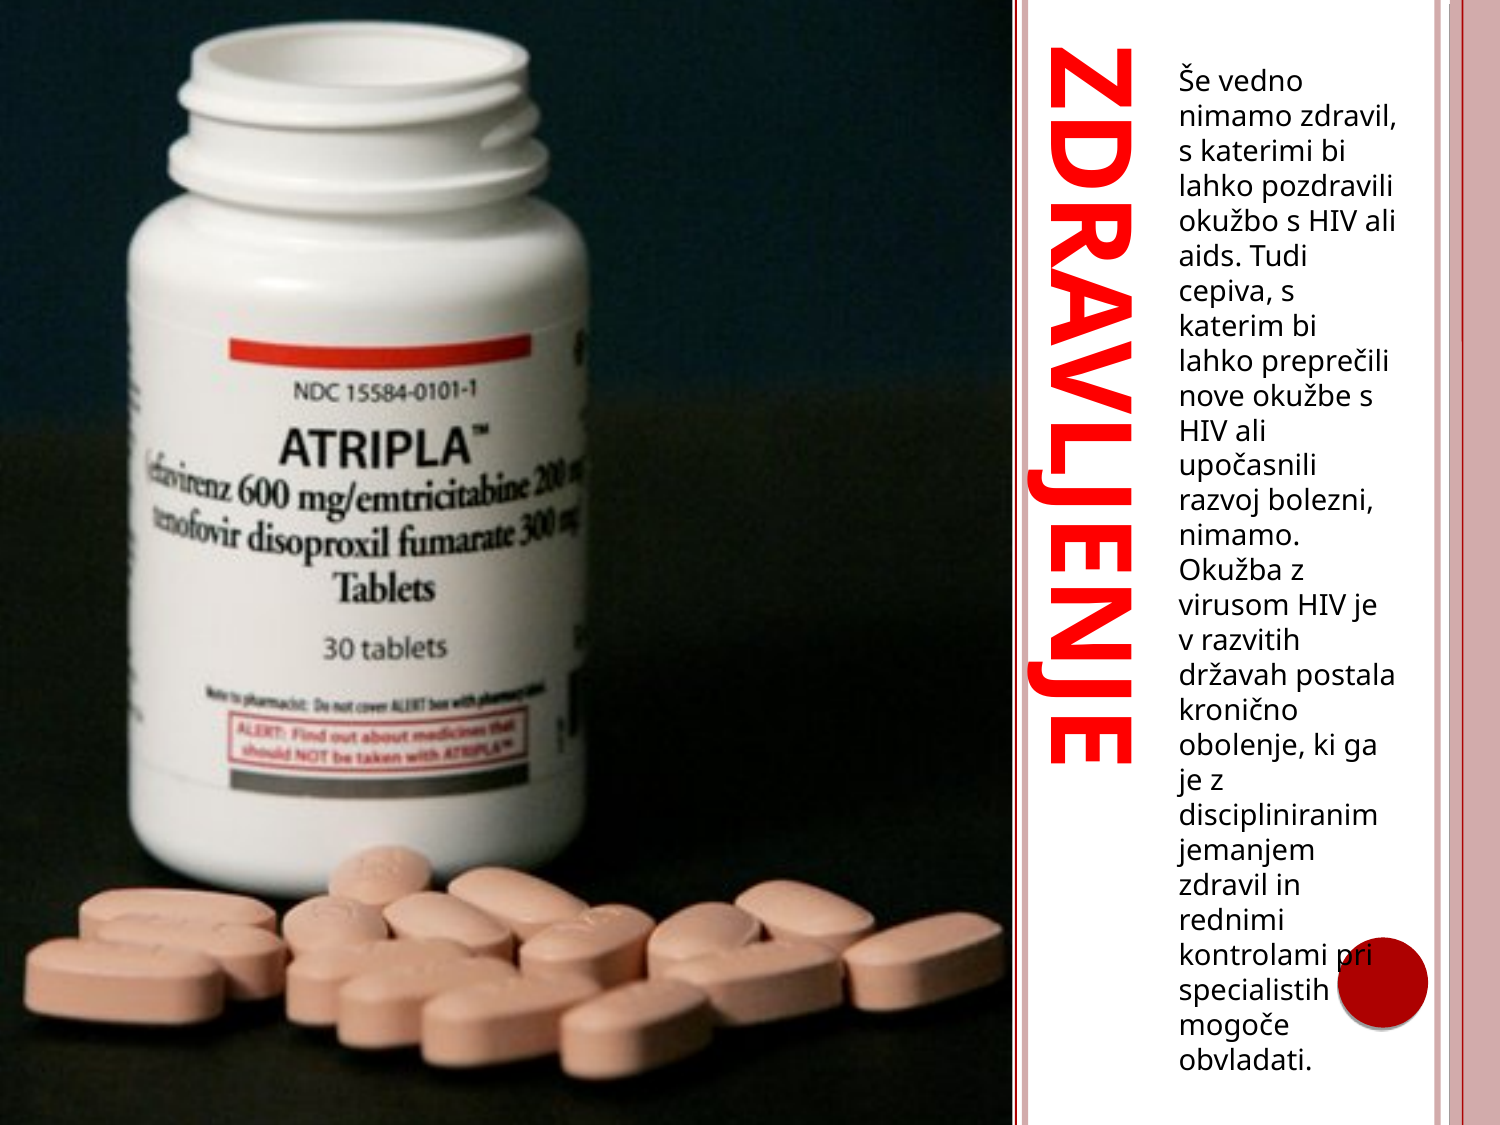

Še vedno nimamo zdravil, s katerimi bi lahko pozdravili okužbo s HIV ali aids. Tudi cepiva, s katerim bi lahko preprečili nove okužbe s HIV ali upočasnili razvoj bolezni, nimamo. Okužba z virusom HIV je v razvitih državah postala kronično obolenje, ki ga je z discipliniranim jemanjem zdravil in rednimi kontrolami pri specialistih mogoče obvladati.
# zdravljenje